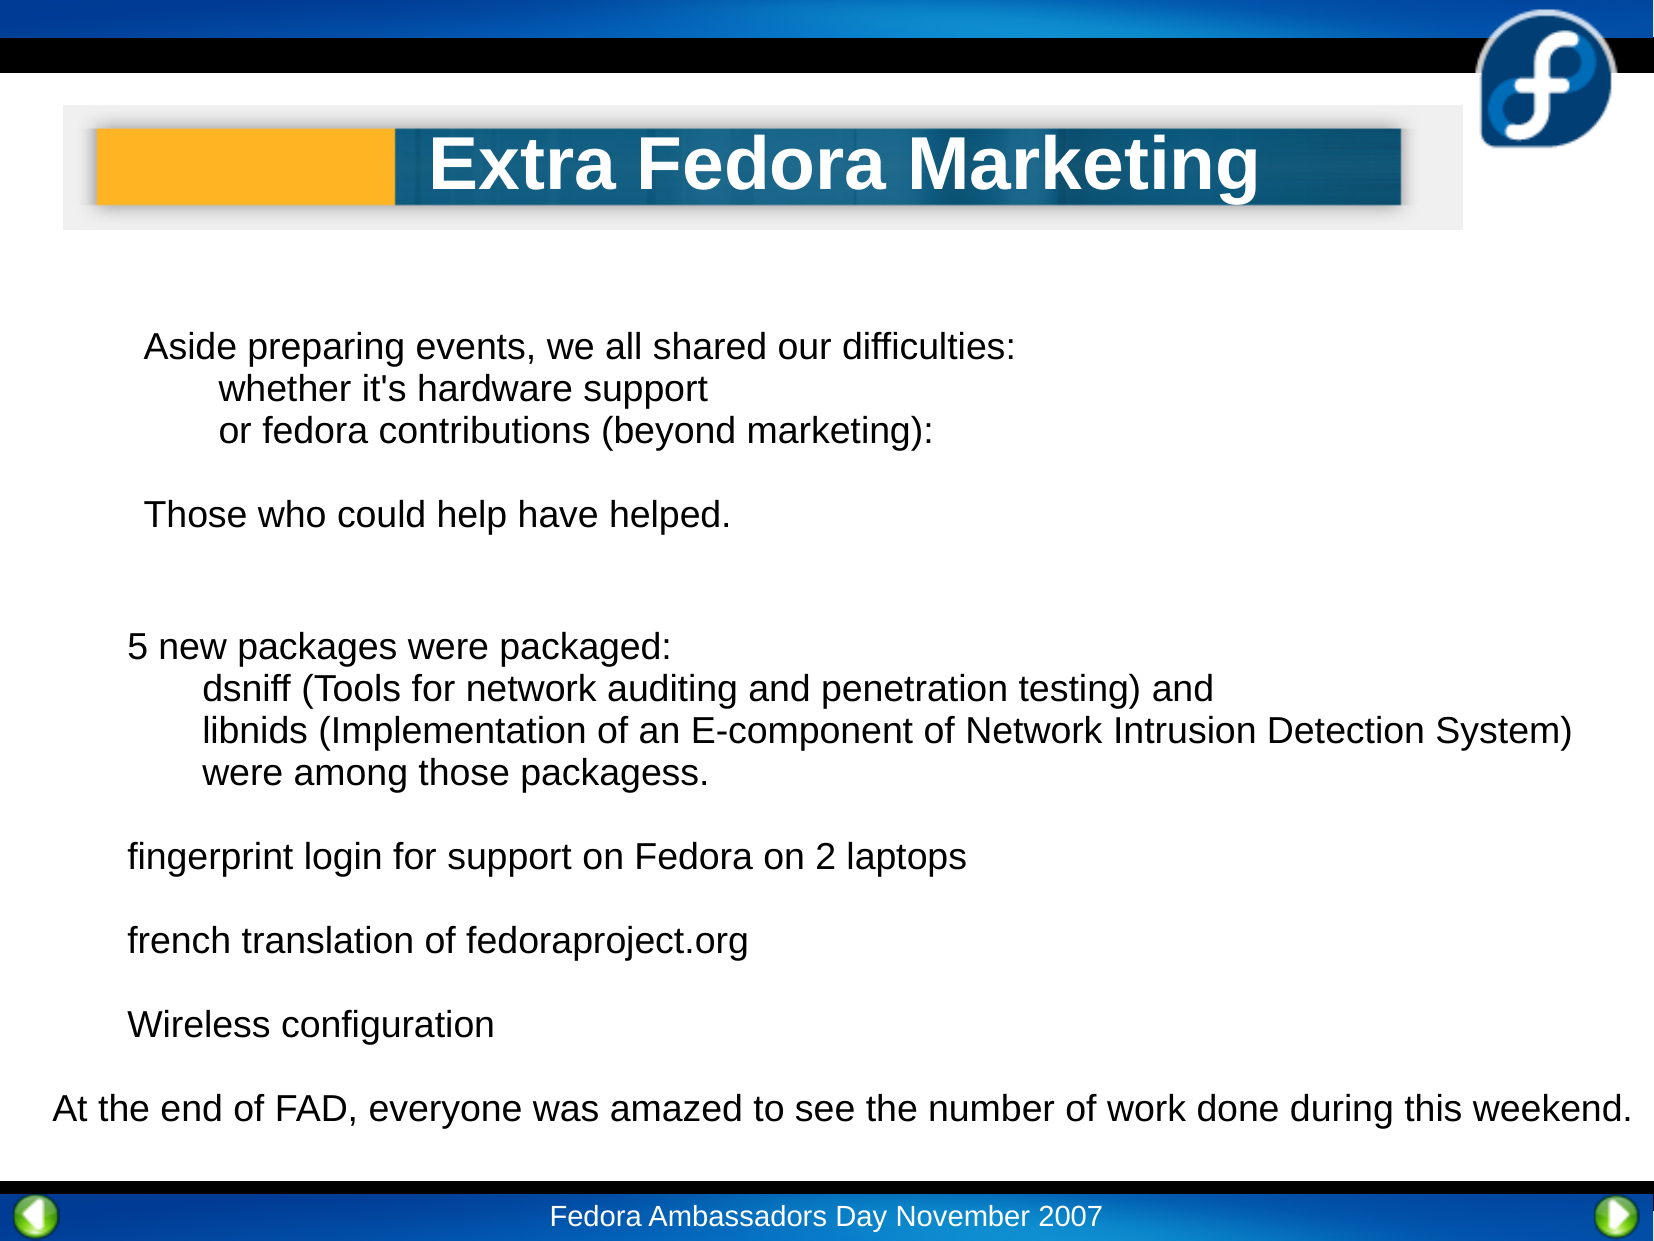

Extra Fedora Marketing
	5 new packages were packaged:
		dsniff (Tools for network auditing and penetration testing) and
		libnids (Implementation of an E-component of Network Intrusion Detection System)
		were among those packagess.
	fingerprint login for support on Fedora on 2 laptops
	french translation of fedoraproject.org
	Wireless configuration
At the end of FAD, everyone was amazed to see the number of work done during this weekend.
Aside preparing events, we all shared our difficulties:
	whether it's hardware support
	or fedora contributions (beyond marketing):
Those who could help have helped.